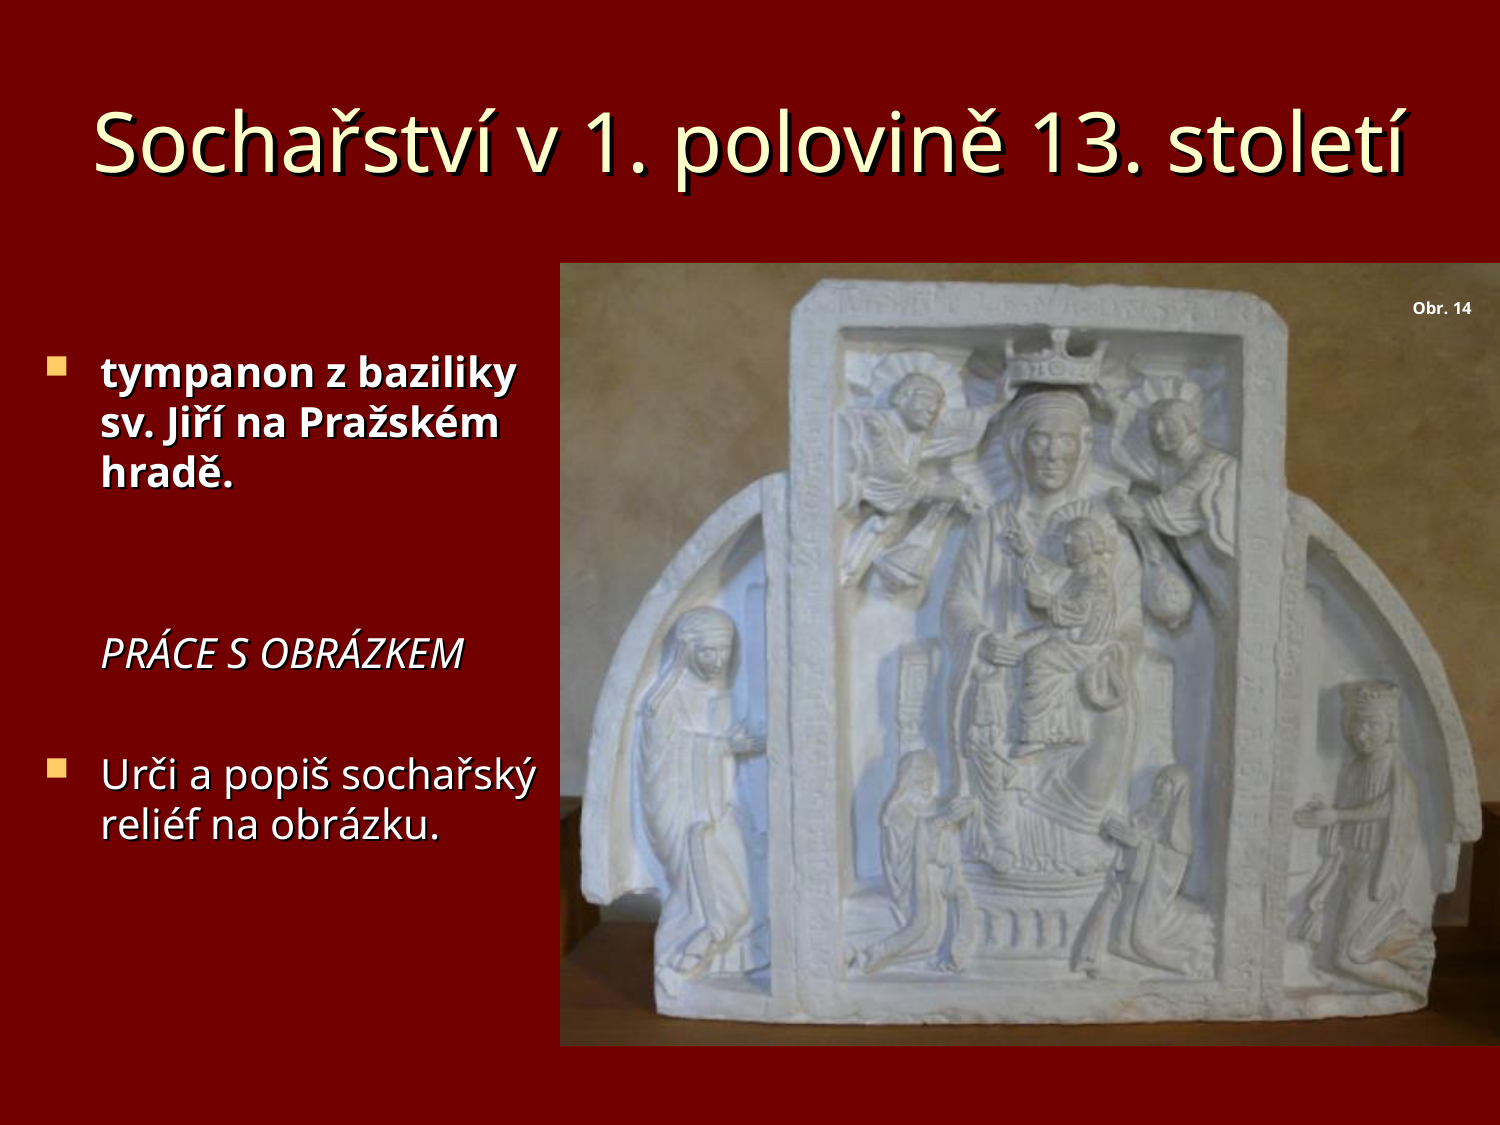

# Sochařství v 1. polovině 13. století
Obr. 14
tympanon z baziliky sv. Jiří na Pražském hradě.
	PRÁCE S OBRÁZKEM
Urči a popiš sochařský reliéf na obrázku.